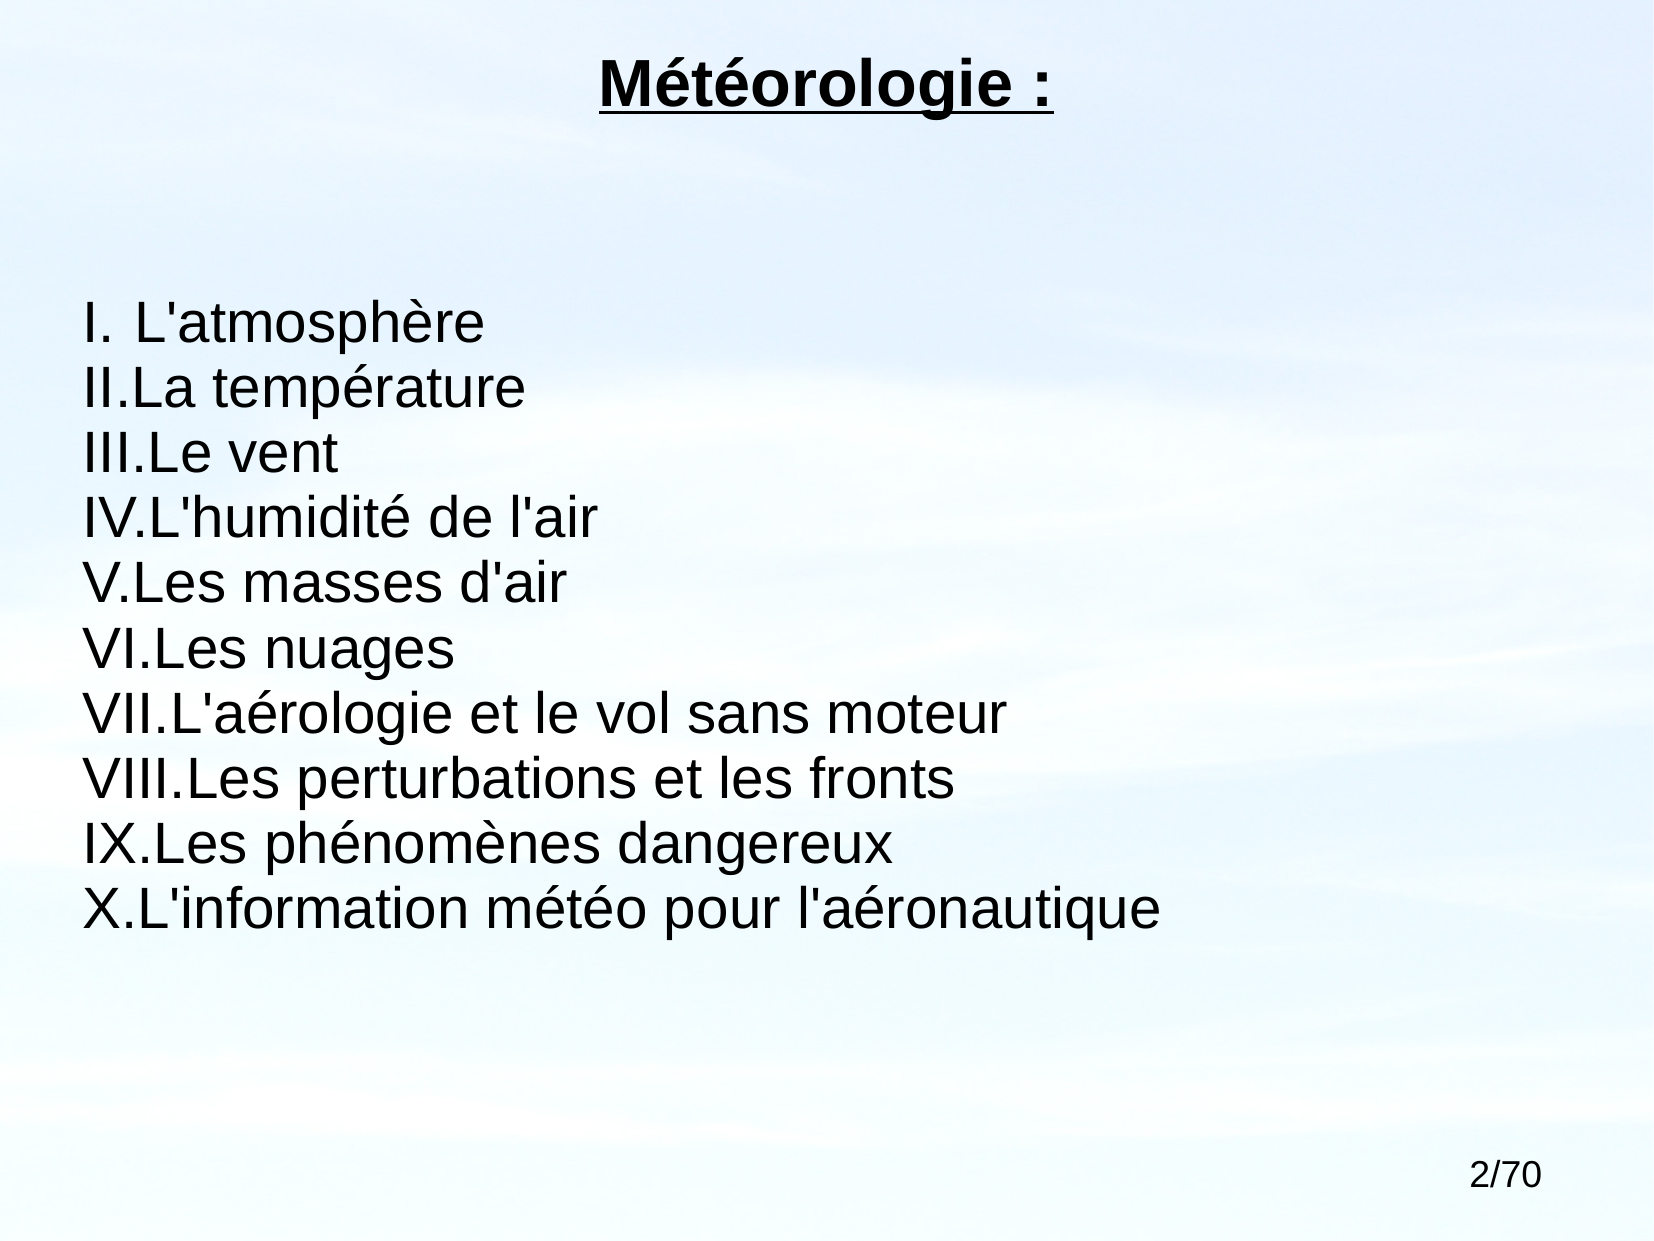

# Météorologie :
 L'atmosphère
La température
Le vent
L'humidité de l'air
Les masses d'air
Les nuages
L'aérologie et le vol sans moteur
Les perturbations et les fronts
Les phénomènes dangereux
L'information météo pour l'aéronautique